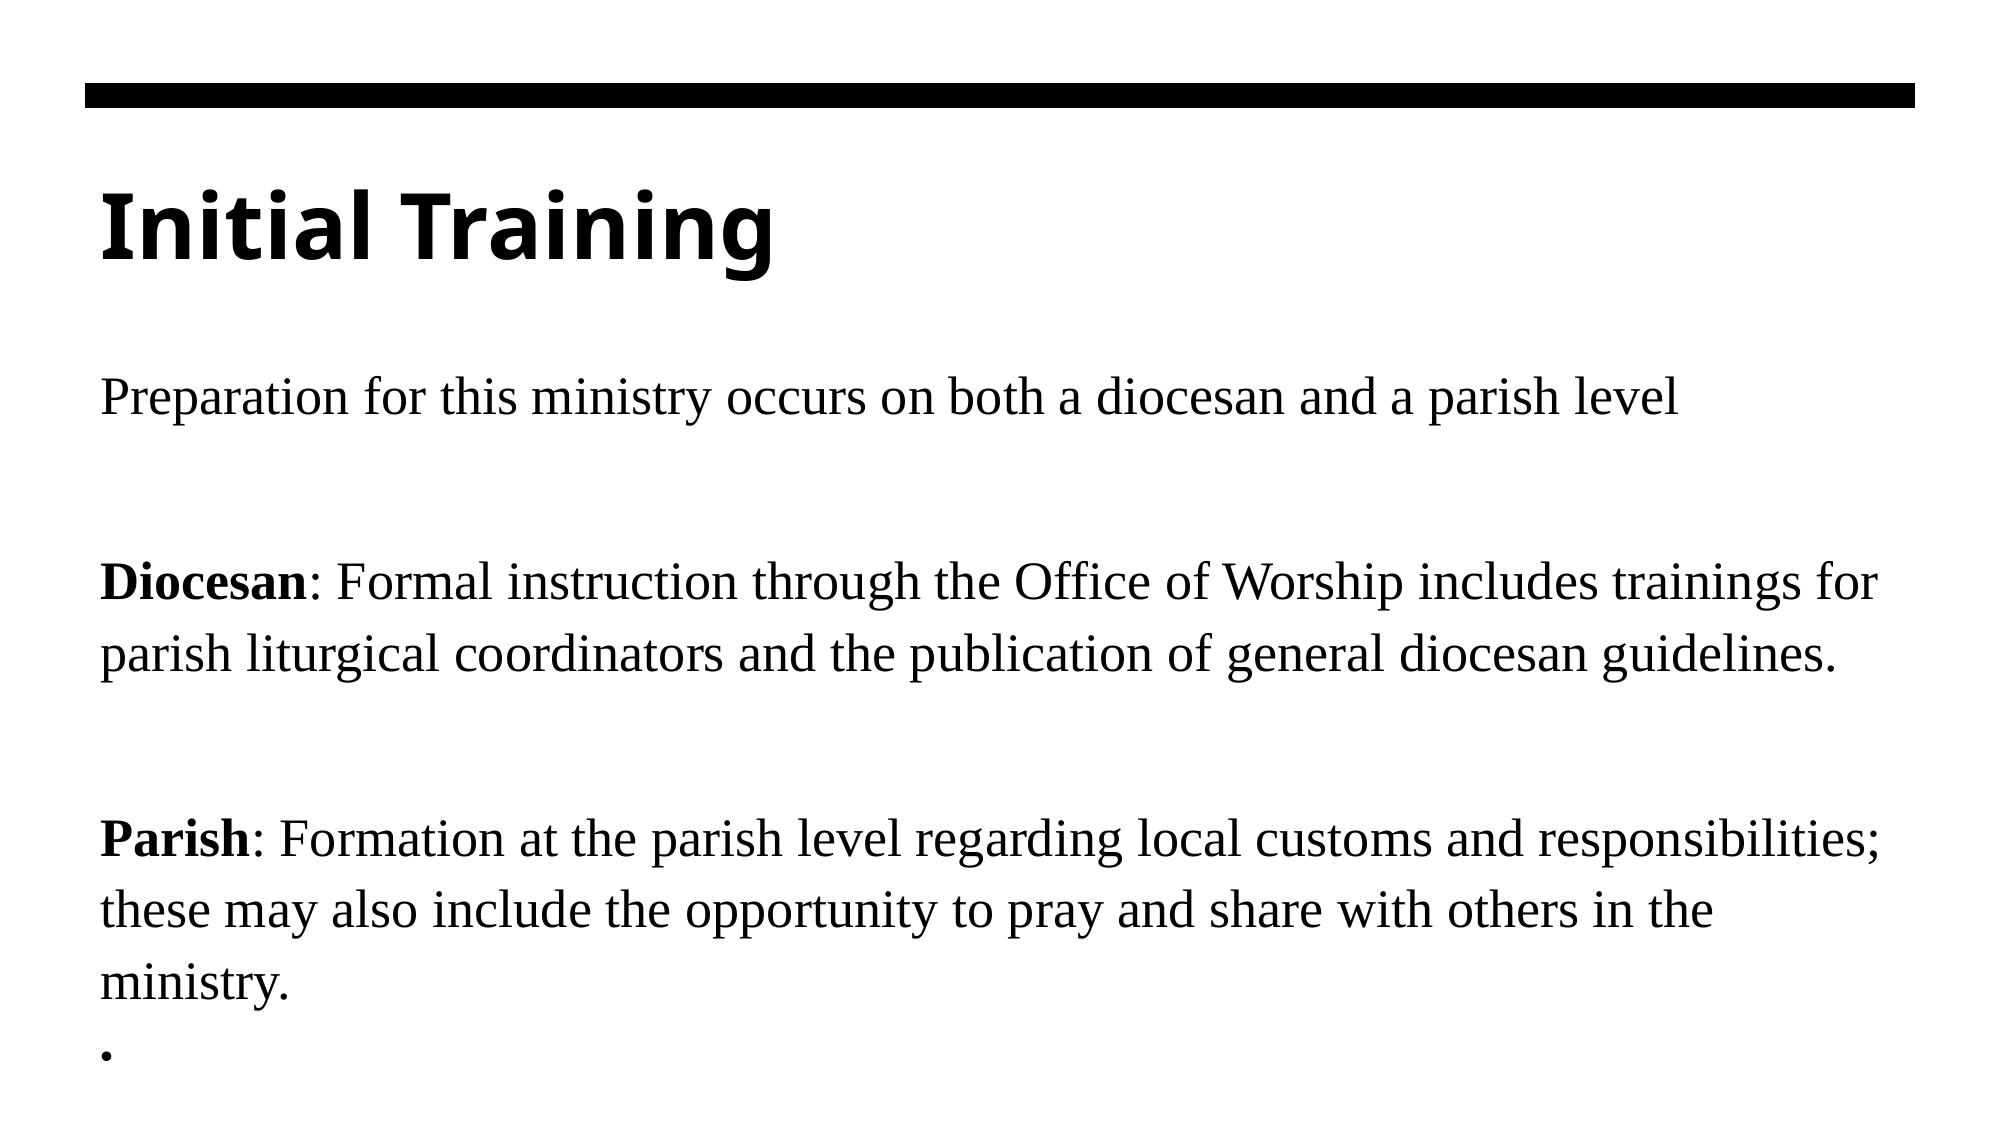

# Initial Training
Preparation for this ministry occurs on both a diocesan and a parish level
Diocesan: Formal instruction through the Office of Worship includes trainings for parish liturgical coordinators and the publication of general diocesan guidelines.
Parish: Formation at the parish level regarding local customs and responsibilities; these may also include the opportunity to pray and share with others in the ministry.